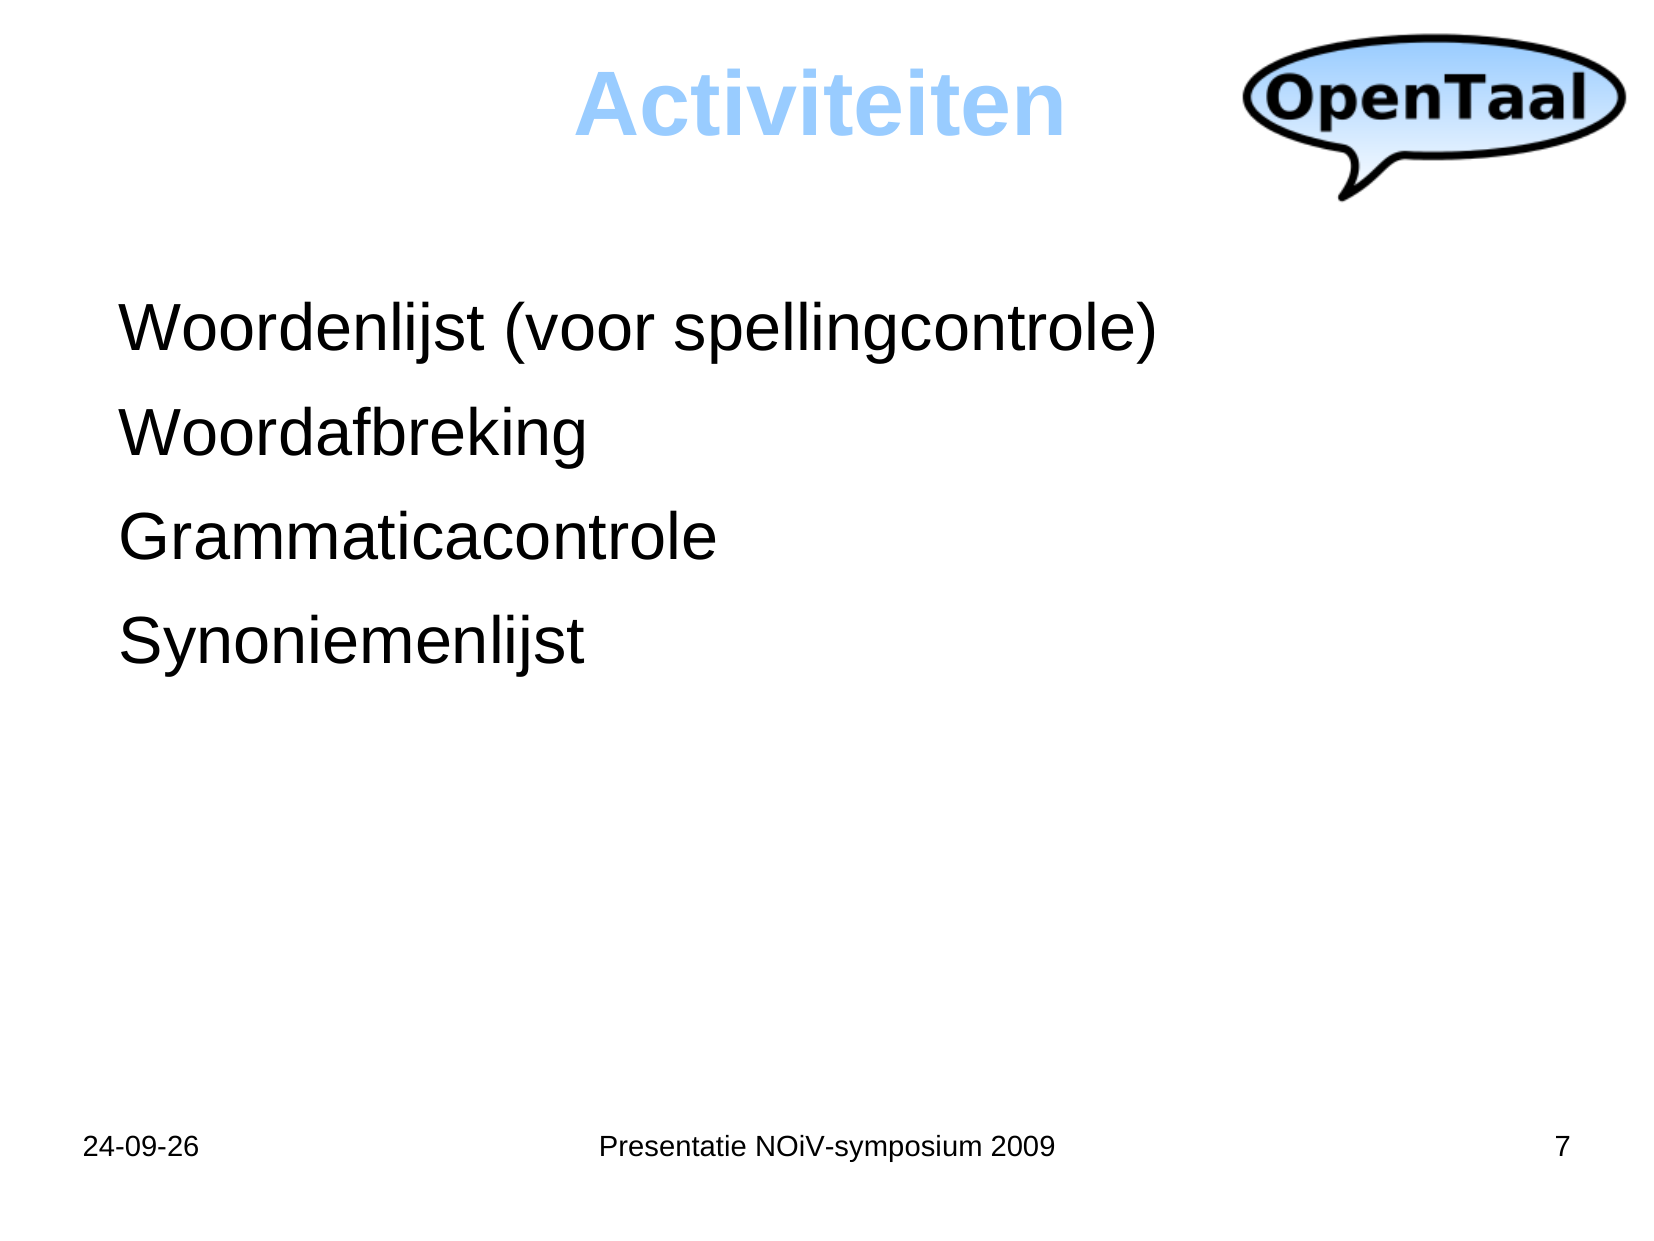

# Activiteiten
 Woordenlijst (voor spellingcontrole)
 Woordafbreking
 Grammaticacontrole
 Synoniemenlijst
Presentatie NOiV-symposium 2009
7